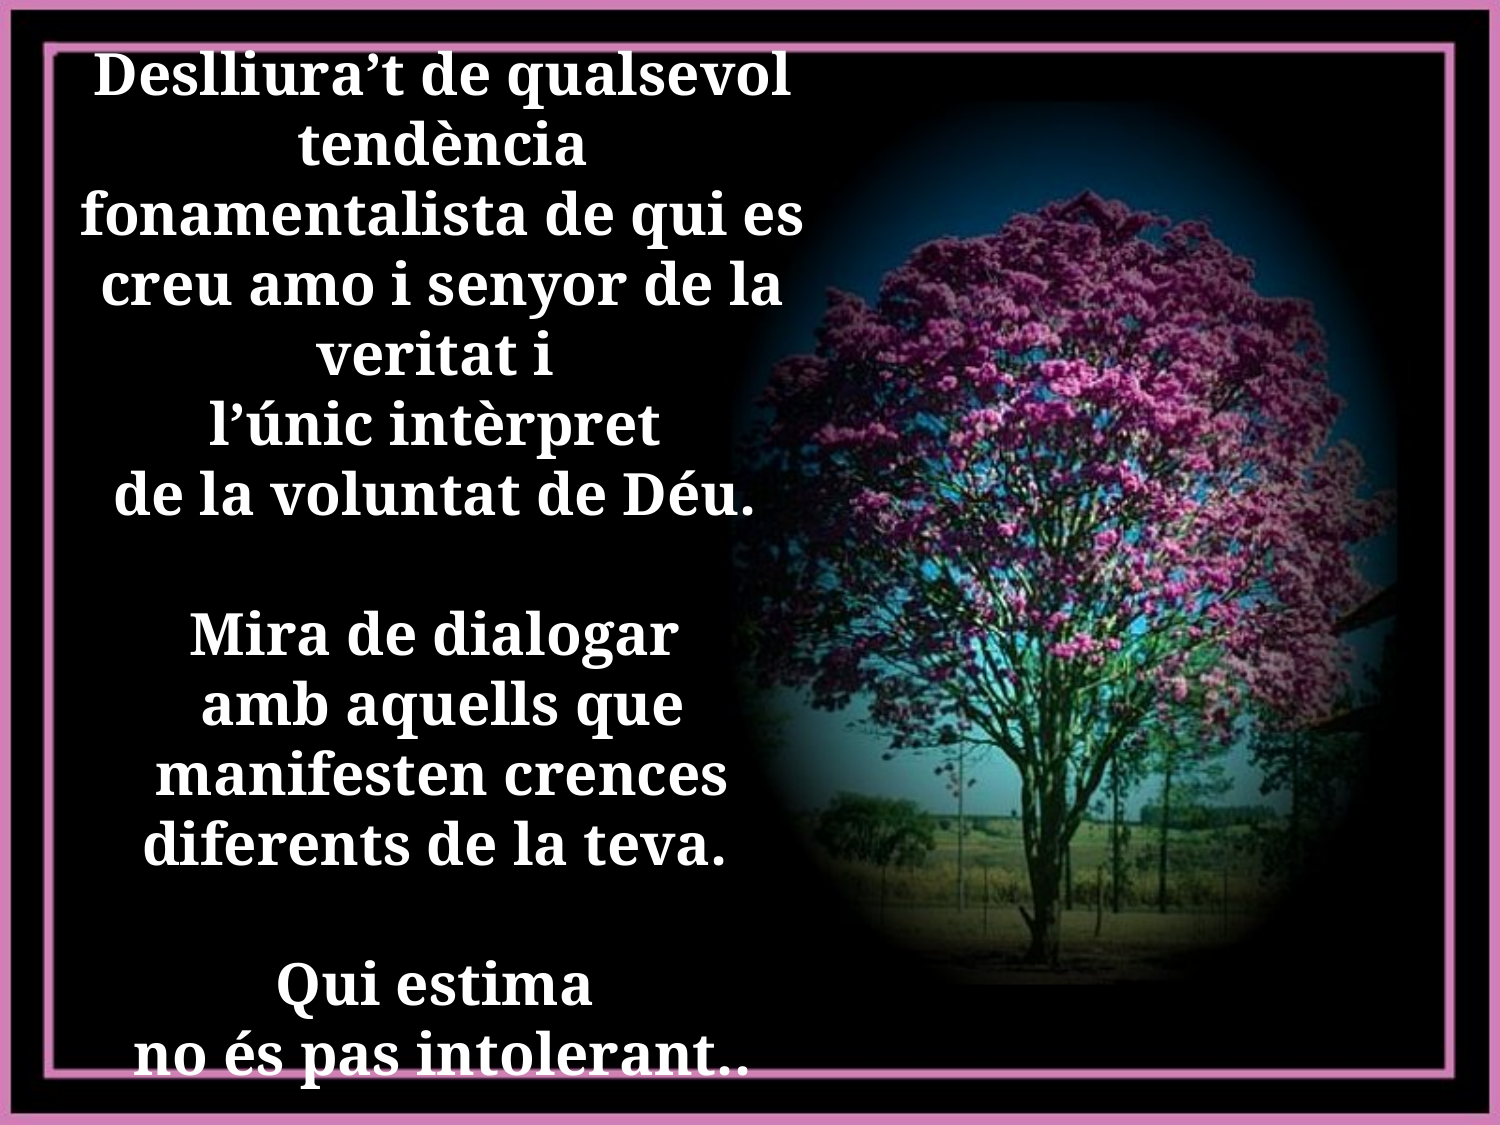

Deslliura’t de qualsevol tendència fonamentalista de qui es creu amo i senyor de la veritat i
l’únic intèrpret
de la voluntat de Déu.
Mira de dialogar
amb aquells que manifesten crences diferents de la teva.
Qui estima
no és pas intolerant..